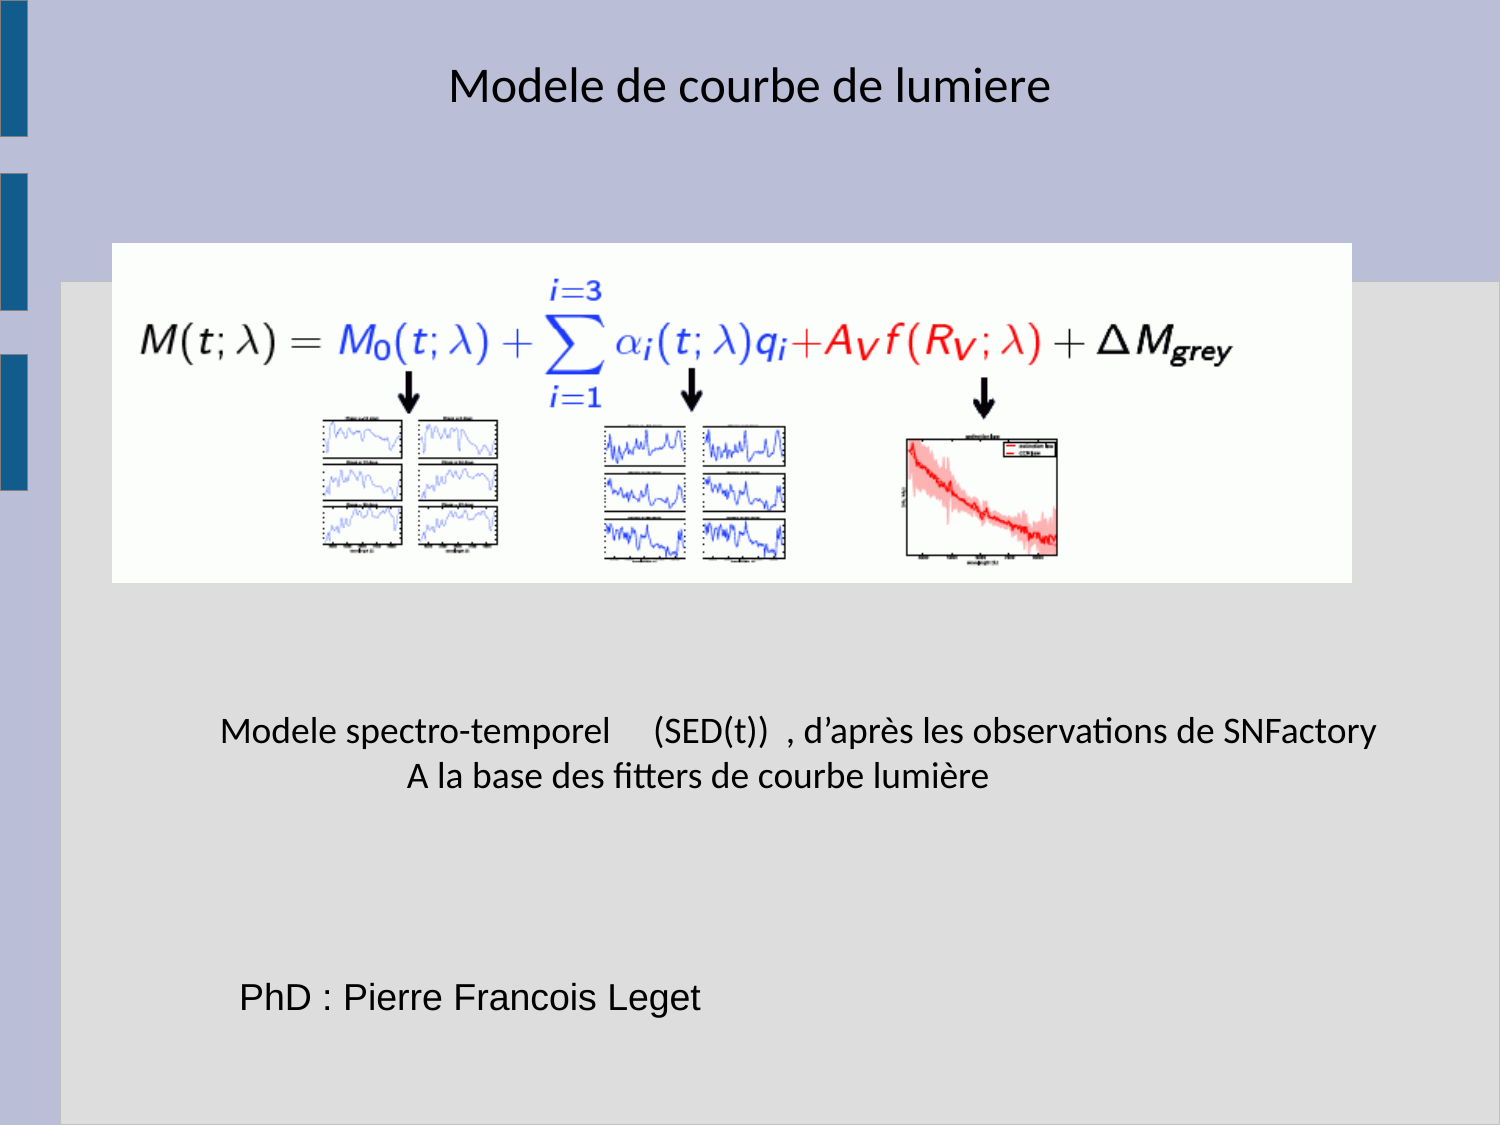

# Modele de courbe de lumiere
Modele spectro-temporel (SED(t)) , d’après les observations de SNFactory
 A la base des fitters de courbe lumière
PhD : Pierre Francois Leget